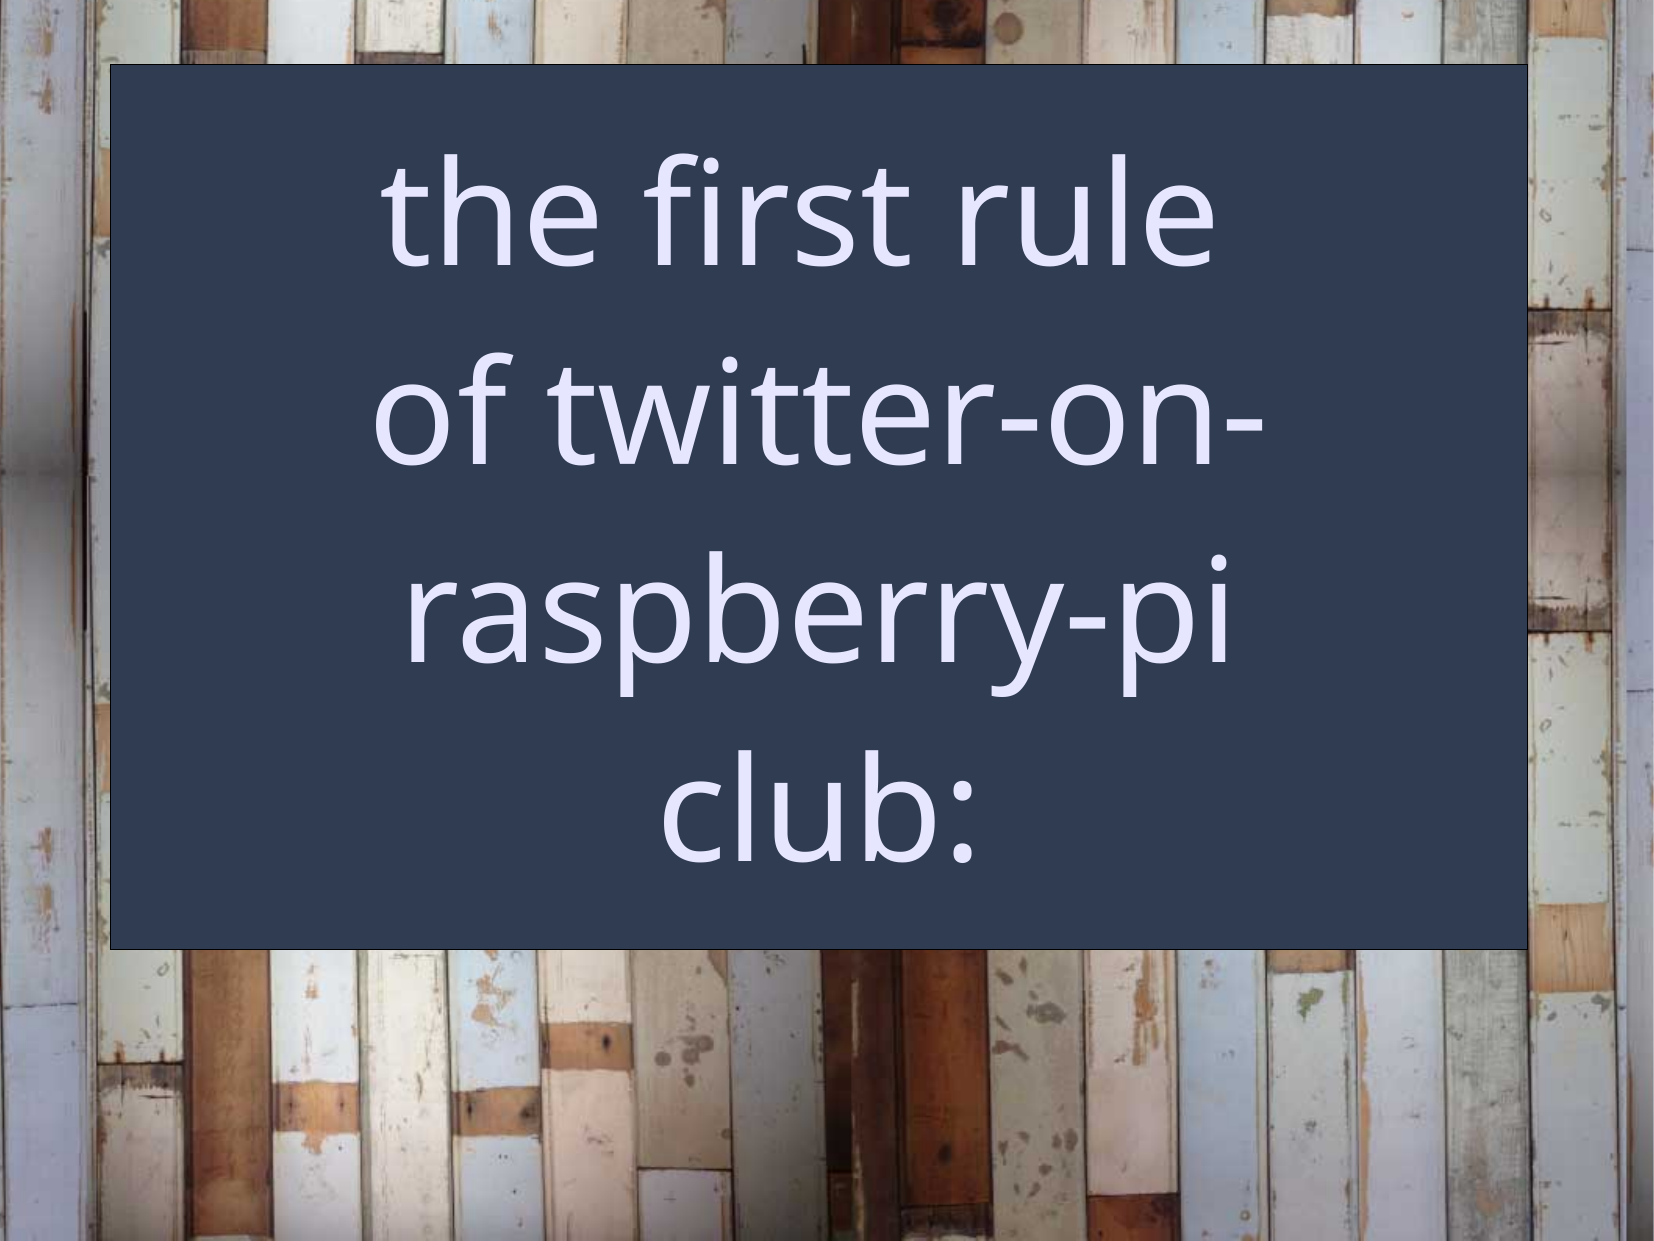

the first rule
of twitter-on-
raspberry-pi
club: